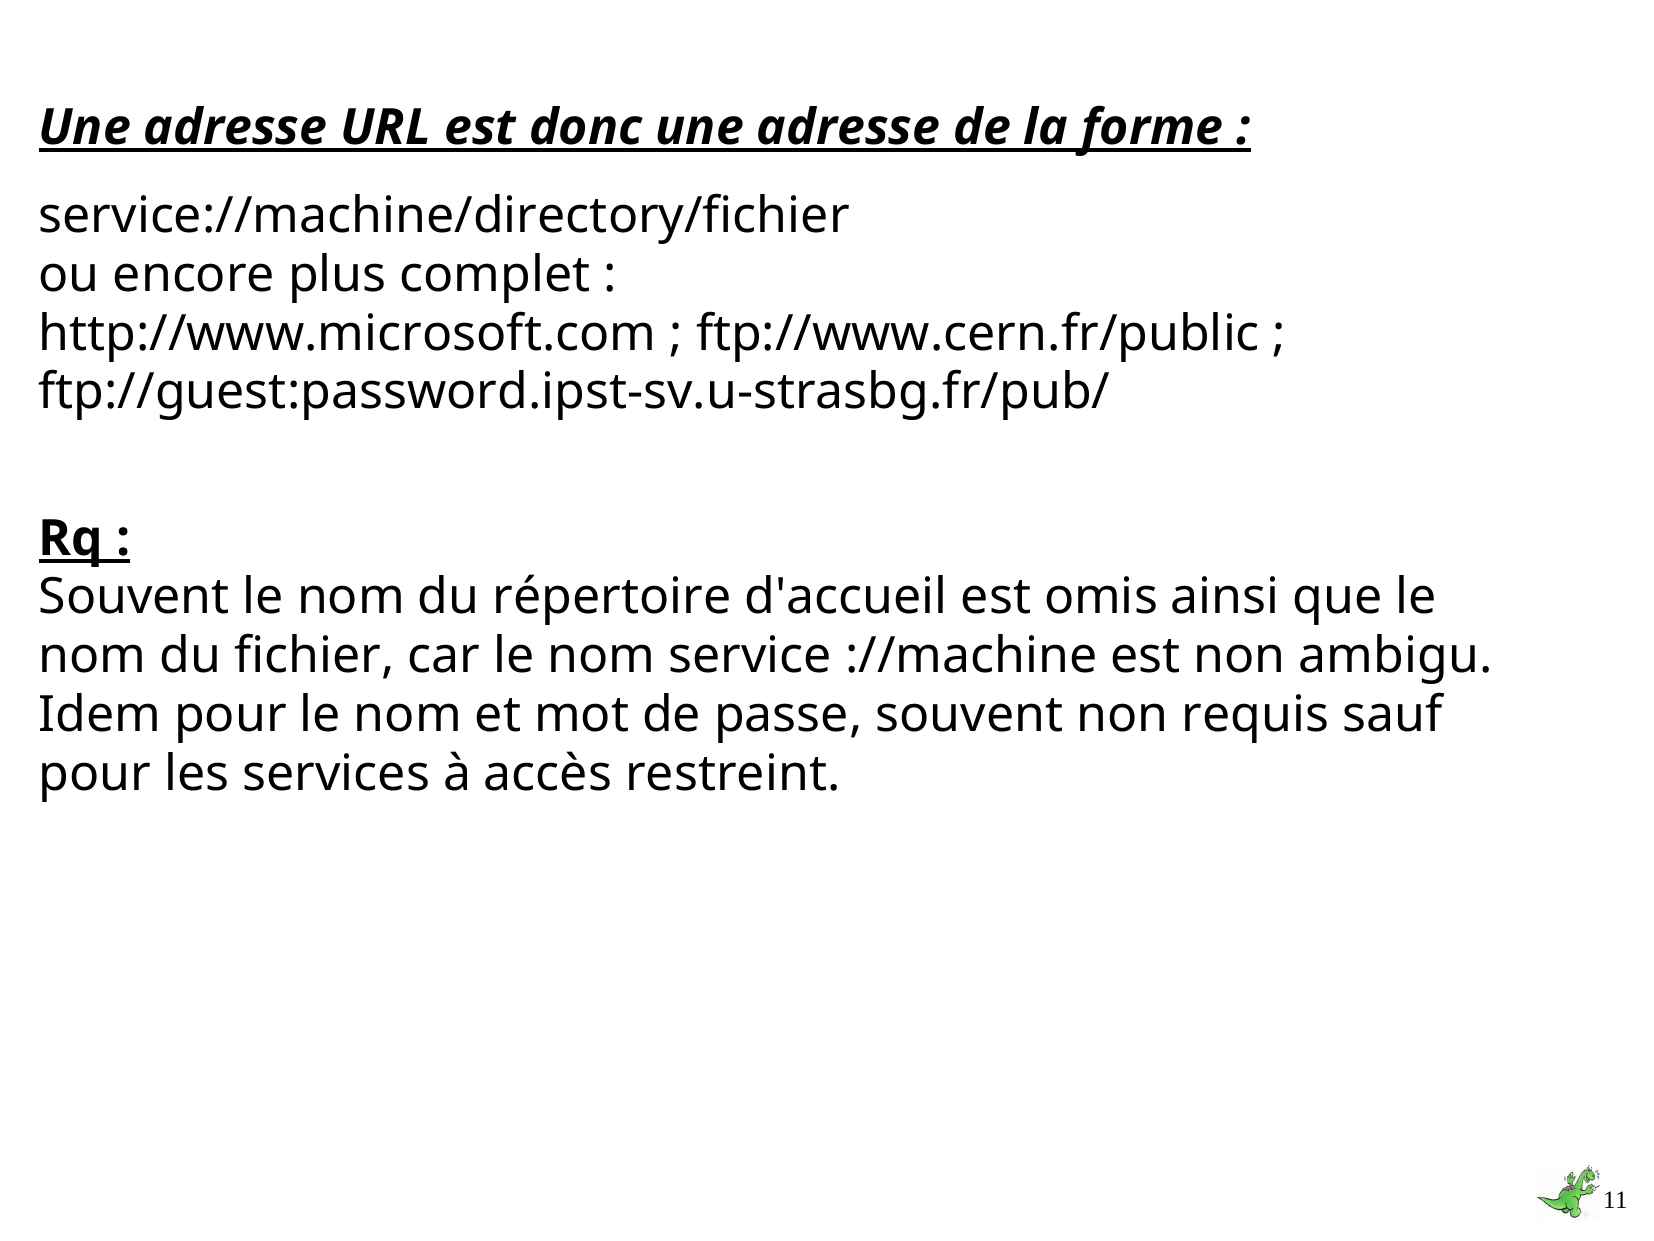

Une adresse URL est donc une adresse de la forme :
service://machine/directory/fichier
ou encore plus complet :
http://www.microsoft.com ; ftp://www.cern.fr/public ;
ftp://guest:password.ipst-sv.u-strasbg.fr/pub/
Rq :
Souvent le nom du répertoire d'accueil est omis ainsi que le
nom du fichier, car le nom service ://machine est non ambigu.
Idem pour le nom et mot de passe, souvent non requis sauf
pour les services à accès restreint.
11